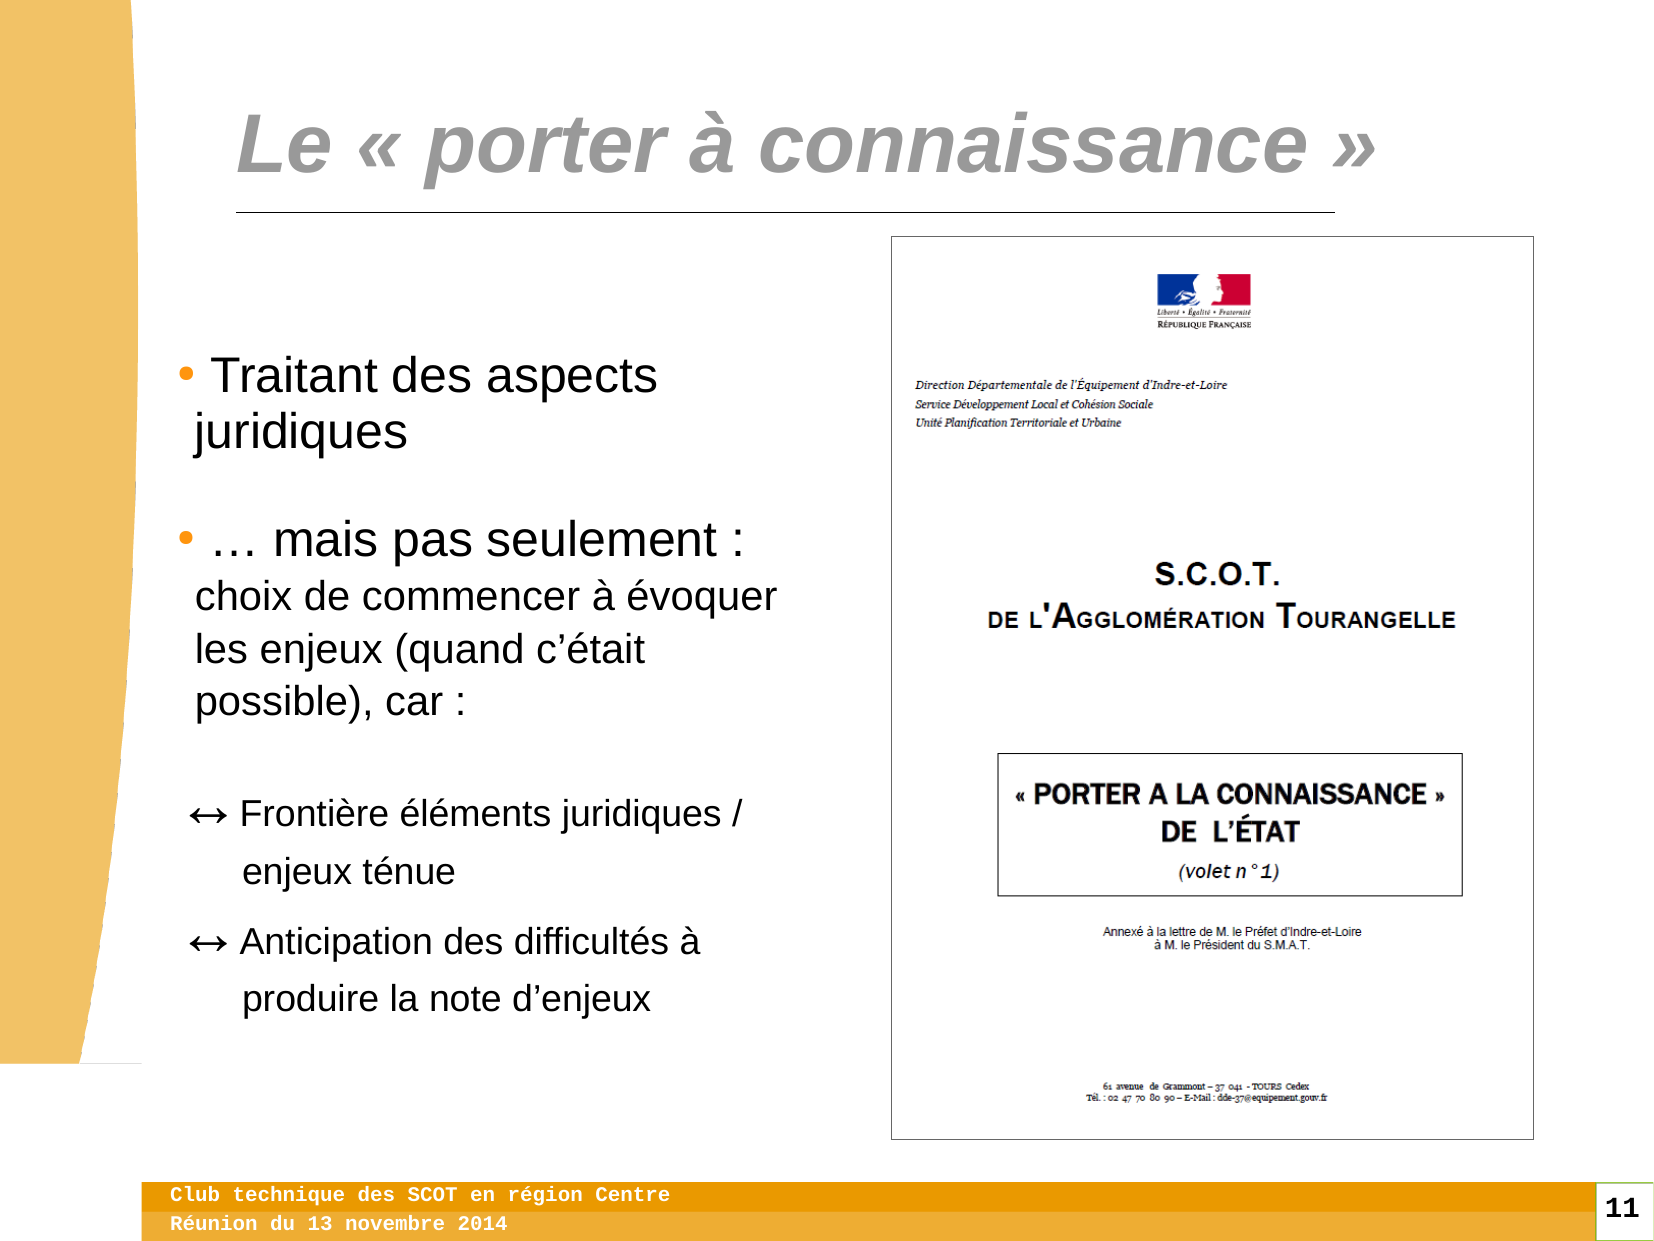

Le « porter à connaissance »
# Traitant des aspects juridiques
 … mais pas seulement : choix de commencer à évoquer les enjeux (quand c’était possible), car :
↔Frontière éléments juridiques / enjeux ténue
↔Anticipation des difficultés à produire la note d’enjeux
Club technique des SCOT en région Centre
Réunion du 13 novembre 2014